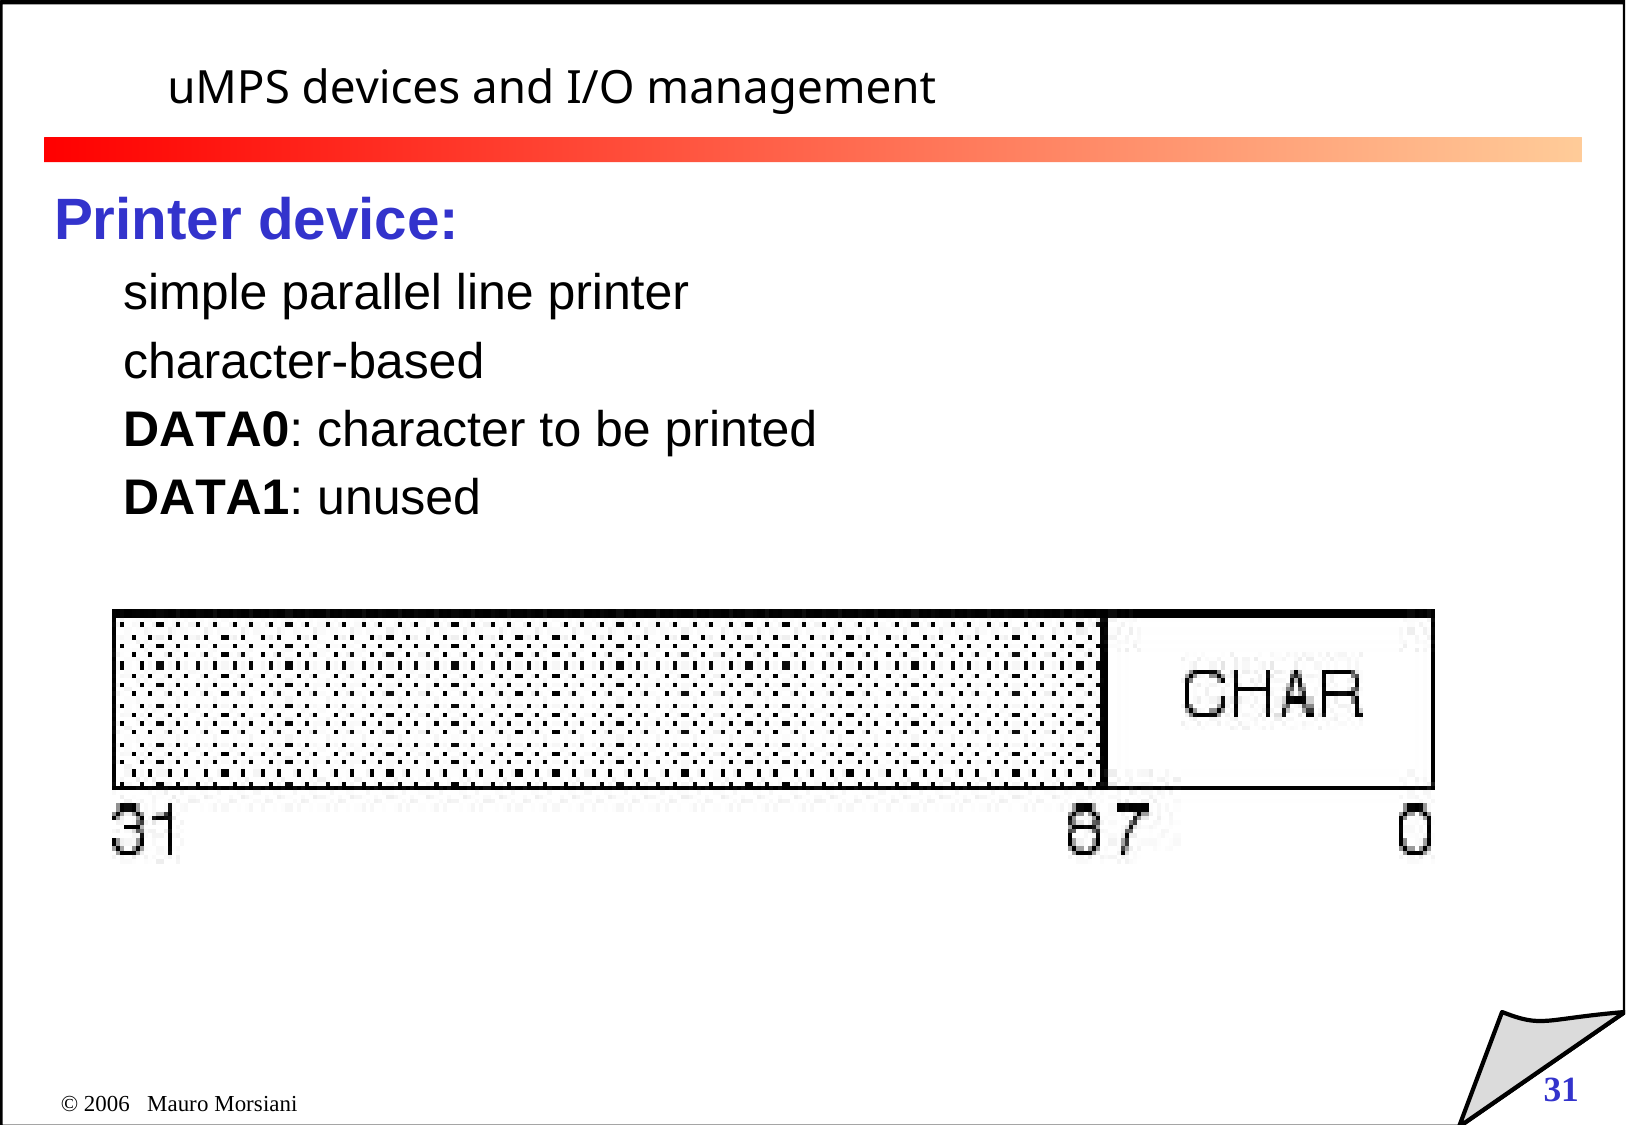

# uMPS devices and I/O management
Printer device:
simple parallel line printer
character-based
DATA0: character to be printed
DATA1: unused